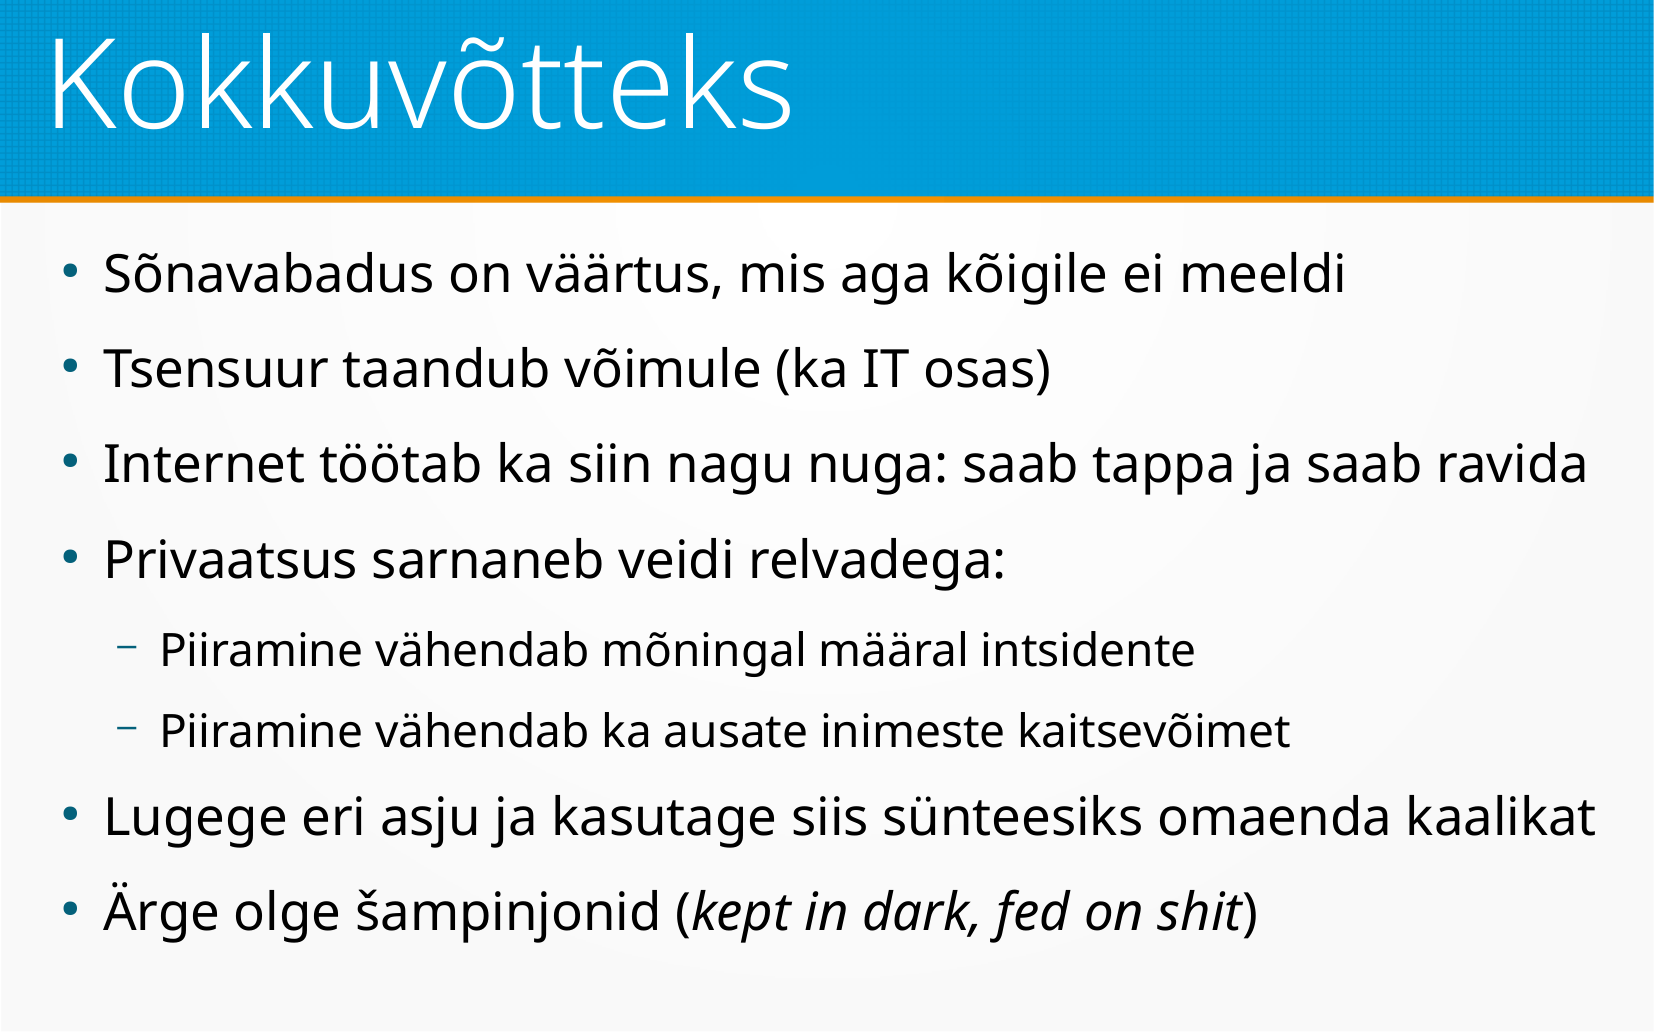

# Kokkuvõtteks
Sõnavabadus on väärtus, mis aga kõigile ei meeldi
Tsensuur taandub võimule (ka IT osas)
Internet töötab ka siin nagu nuga: saab tappa ja saab ravida
Privaatsus sarnaneb veidi relvadega:
Piiramine vähendab mõningal määral intsidente
Piiramine vähendab ka ausate inimeste kaitsevõimet
Lugege eri asju ja kasutage siis sünteesiks omaenda kaalikat
Ärge olge šampinjonid (kept in dark, fed on shit)